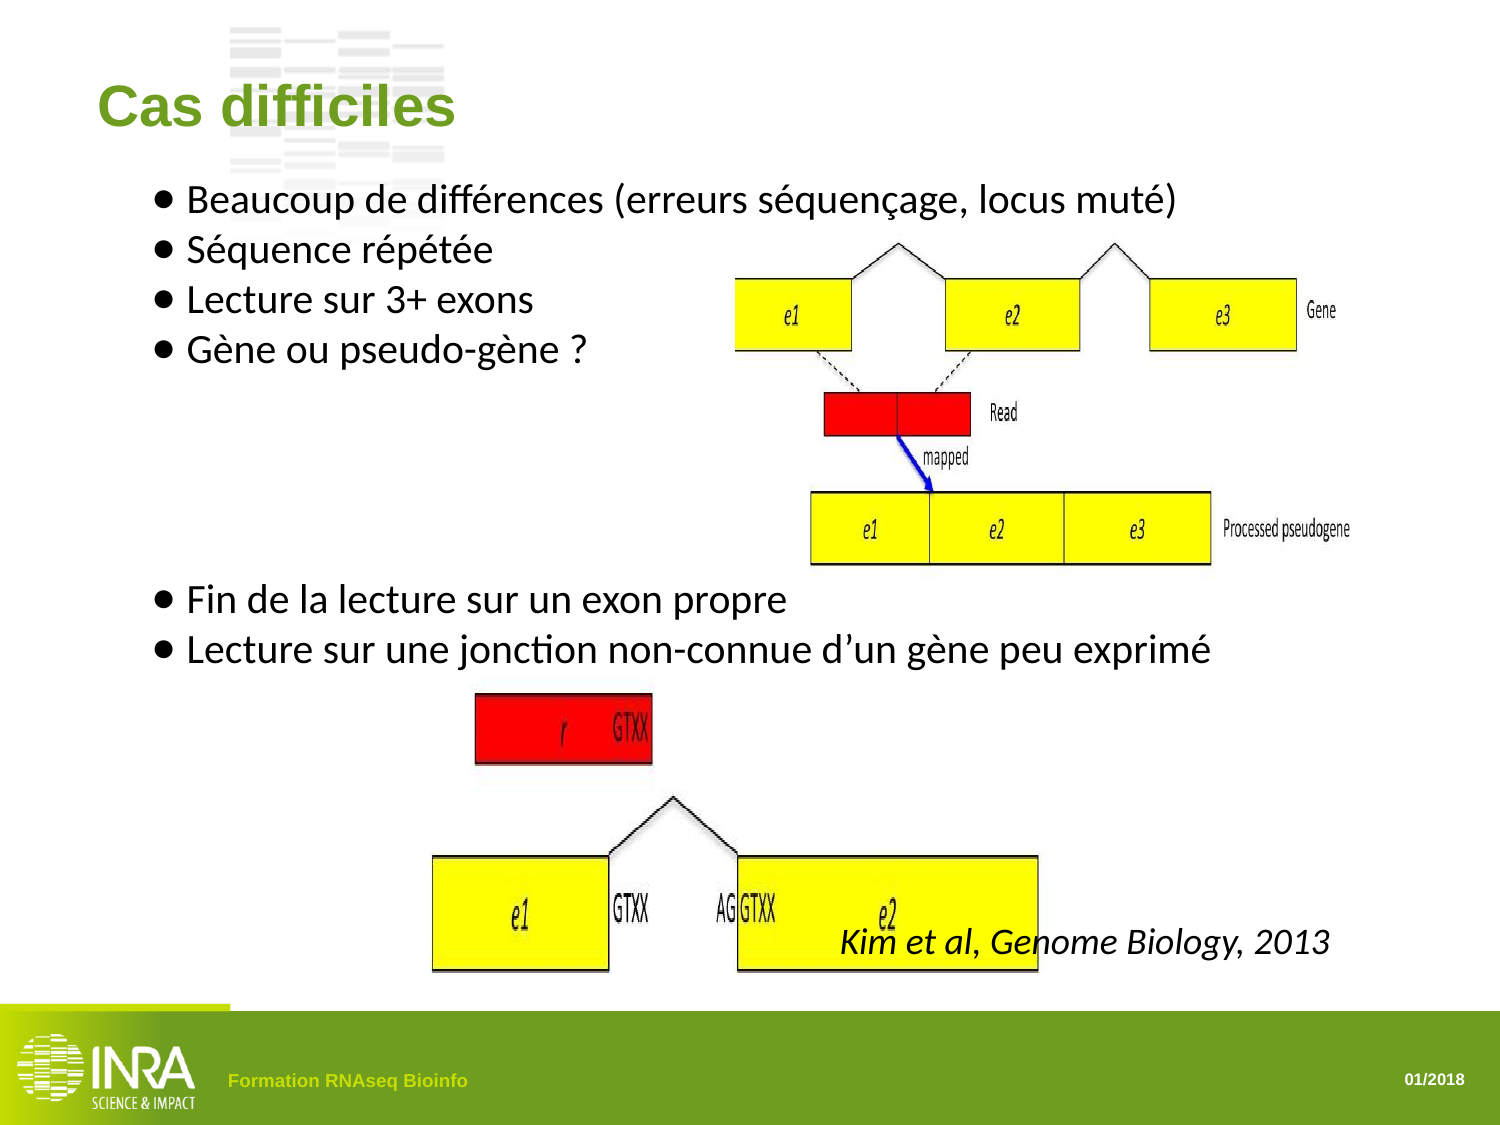

Cas difficiles
Beaucoup de différences (erreurs séquençage, locus muté)
Séquence répétée
Lecture sur 3+ exons
Gène ou pseudo-gène ?
Fin de la lecture sur un exon propre
Lecture sur une jonction non-connue d’un gène peu exprimé
Kim et al, Genome Biology, 2013